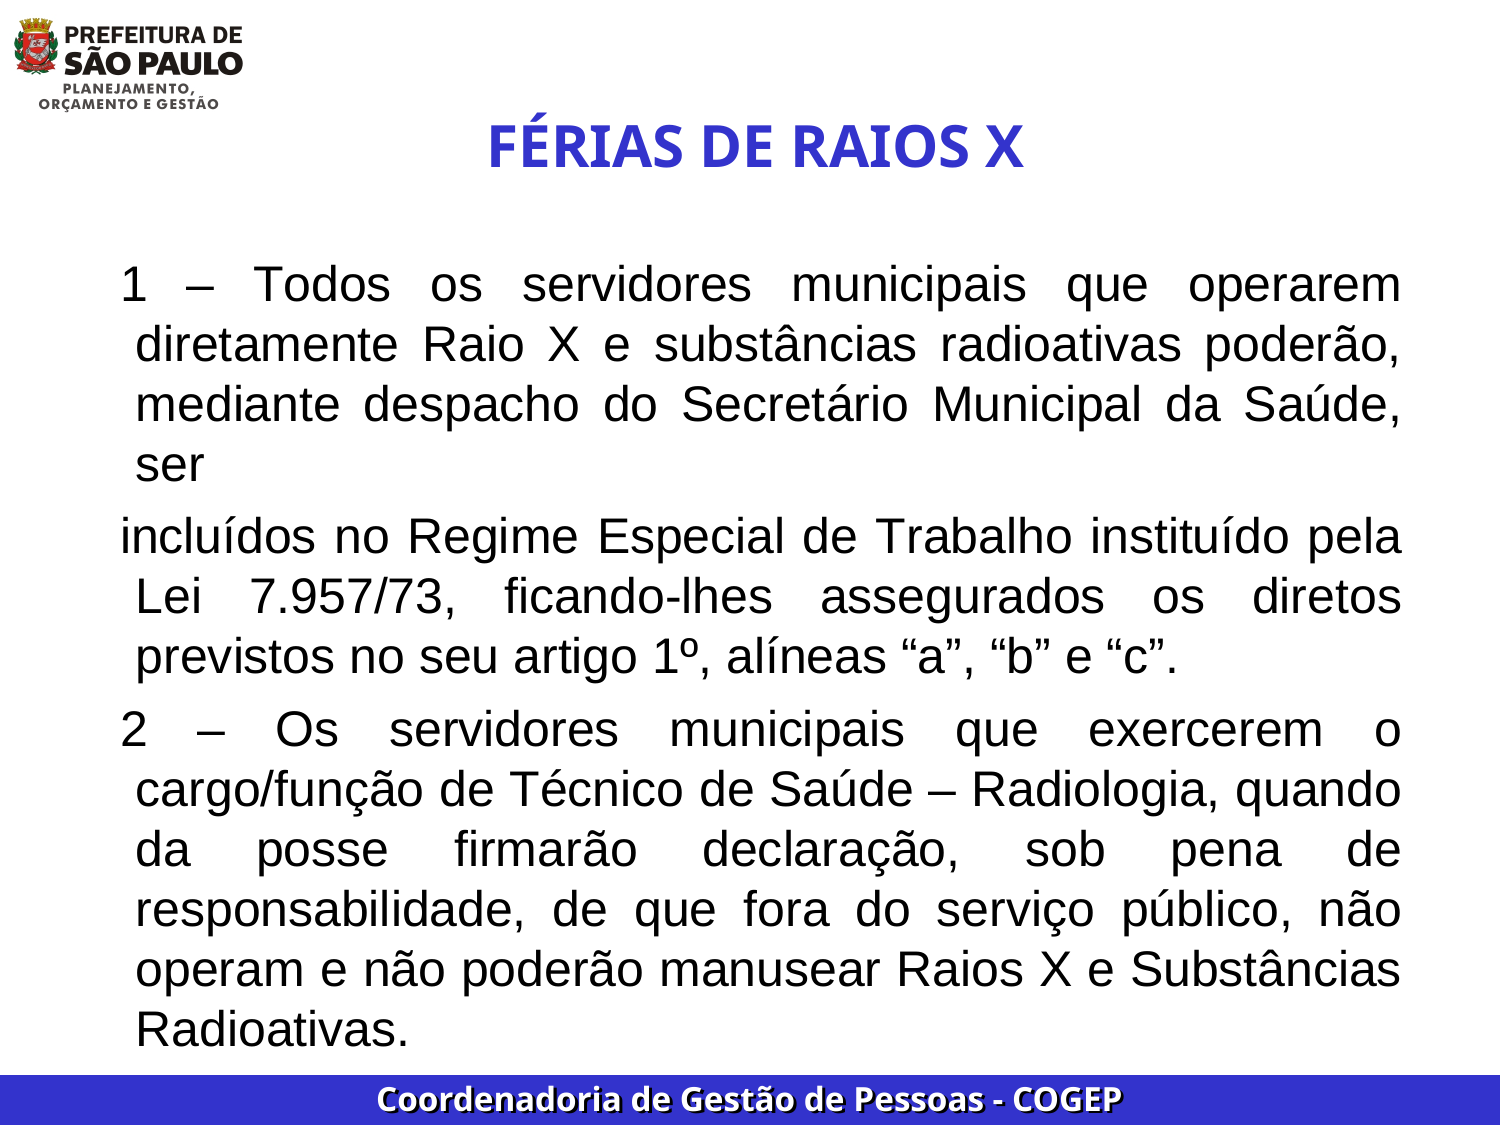

# FÉRIAS DE RAIOS X
1 – Todos os servidores municipais que operarem diretamente Raio X e substâncias radioativas poderão, mediante despacho do Secretário Municipal da Saúde, ser
incluídos no Regime Especial de Trabalho instituído pela Lei 7.957/73, ficando-lhes assegurados os diretos previstos no seu artigo 1º, alíneas “a”, “b” e “c”.
2 – Os servidores municipais que exercerem o cargo/função de Técnico de Saúde – Radiologia, quando da posse firmarão declaração, sob pena de responsabilidade, de que fora do serviço público, não operam e não poderão manusear Raios X e Substâncias Radioativas.